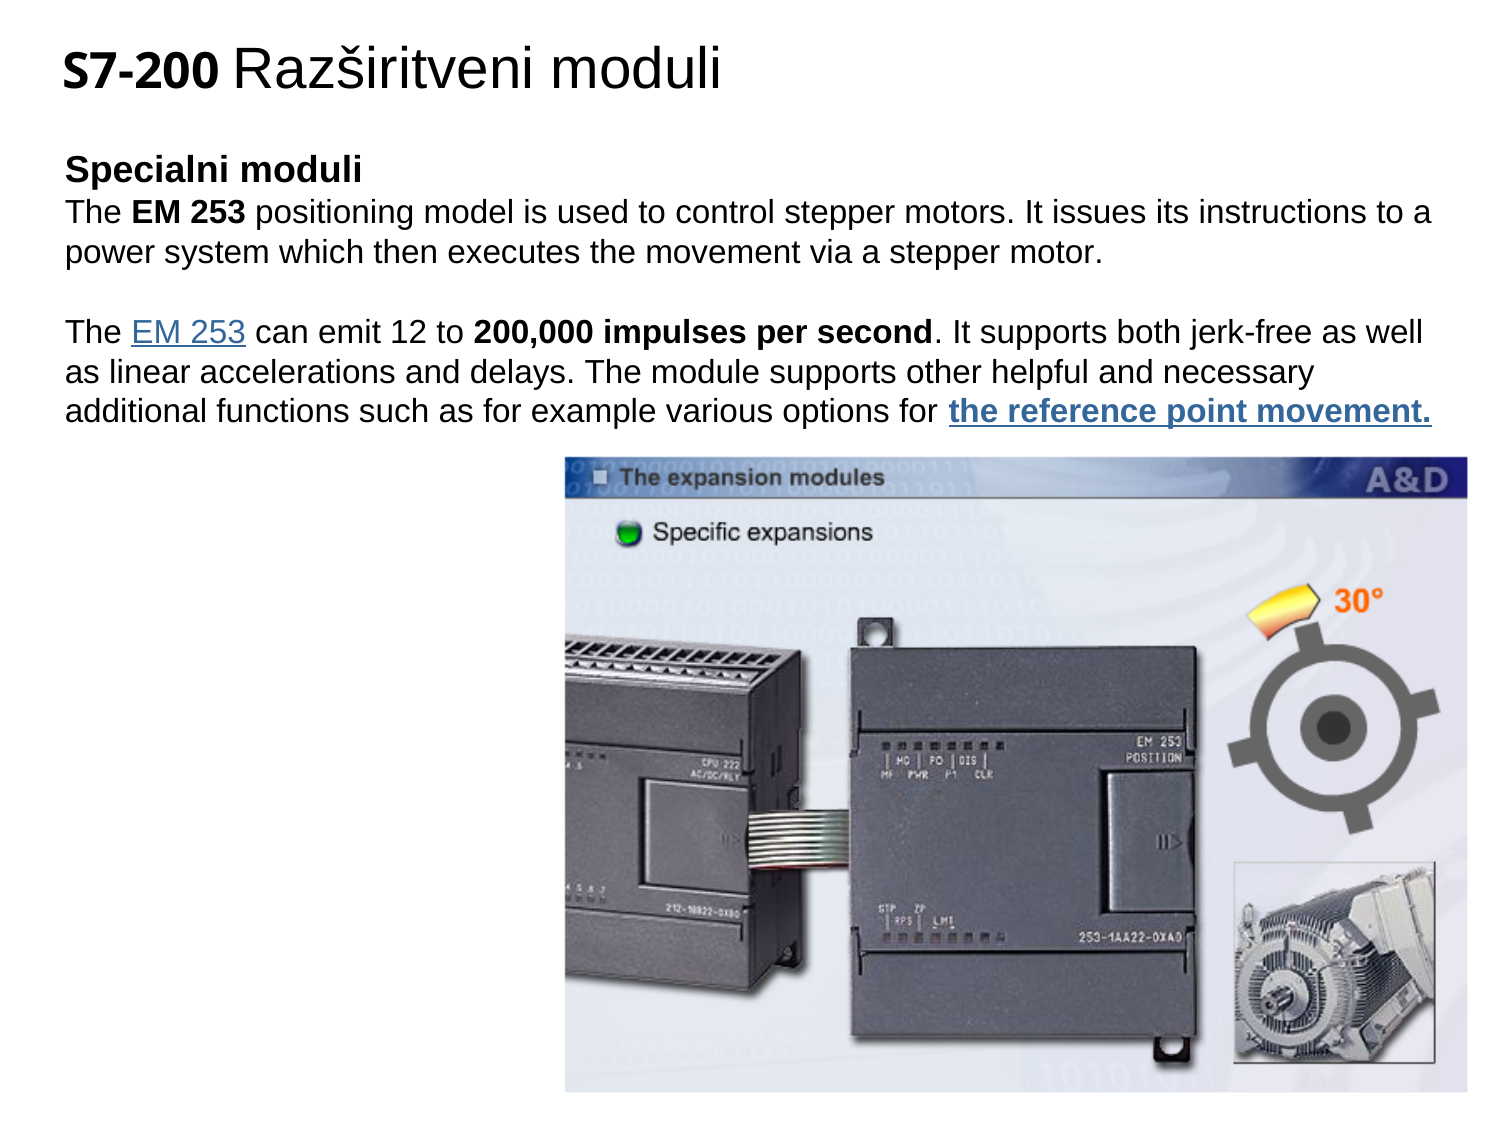

S7-200 Razširitveni moduli
Specialni moduli
The EM 253 positioning model is used to control stepper motors. It issues its instructions to a power system which then executes the movement via a stepper motor.
The EM 253 can emit 12 to 200,000 impulses per second. It supports both jerk-free as well as linear accelerations and delays. The module supports other helpful and necessary additional functions such as for example various options for the reference point movement.